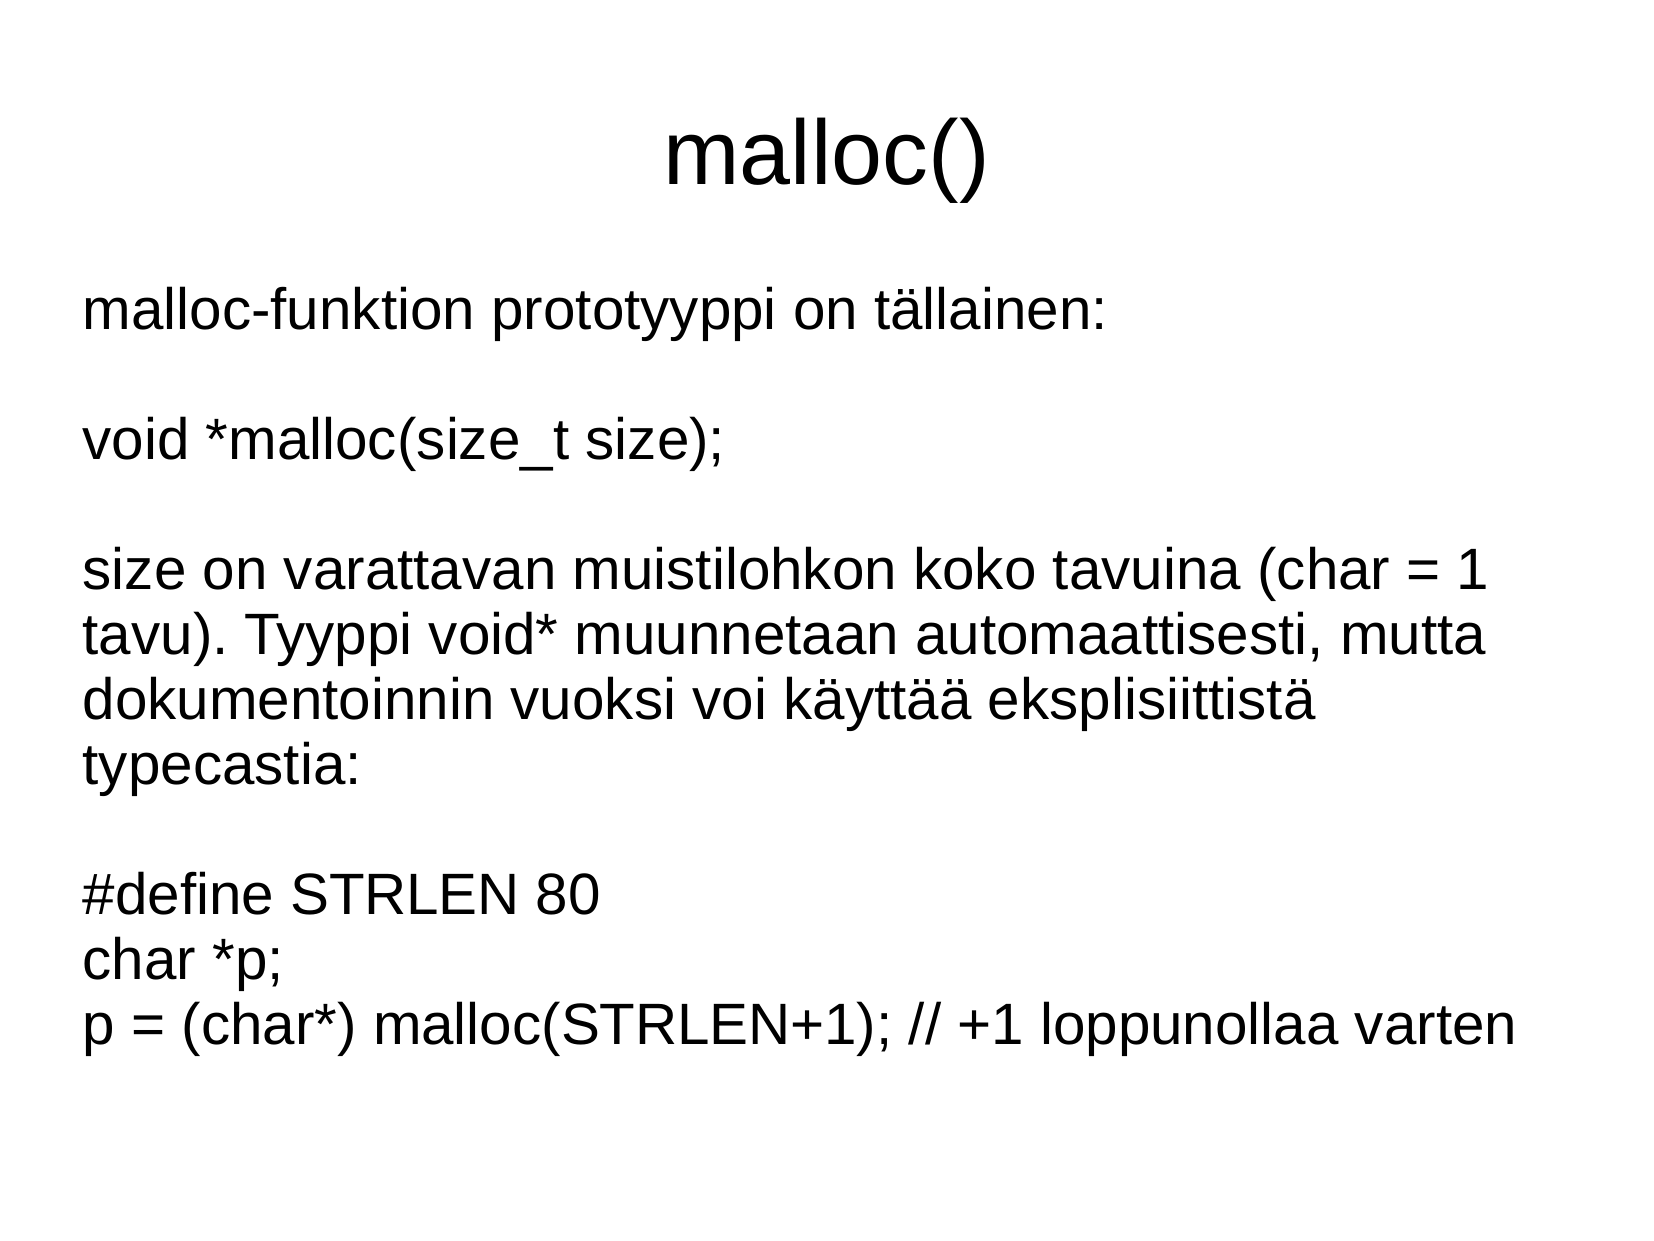

# malloc()
malloc-funktion prototyyppi on tällainen:
void *malloc(size_t size);
size on varattavan muistilohkon koko tavuina (char = 1 tavu). Tyyppi void* muunnetaan automaattisesti, mutta dokumentoinnin vuoksi voi käyttää eksplisiittistä typecastia:
#define STRLEN 80
char *p;
p = (char*) malloc(STRLEN+1); // +1 loppunollaa varten